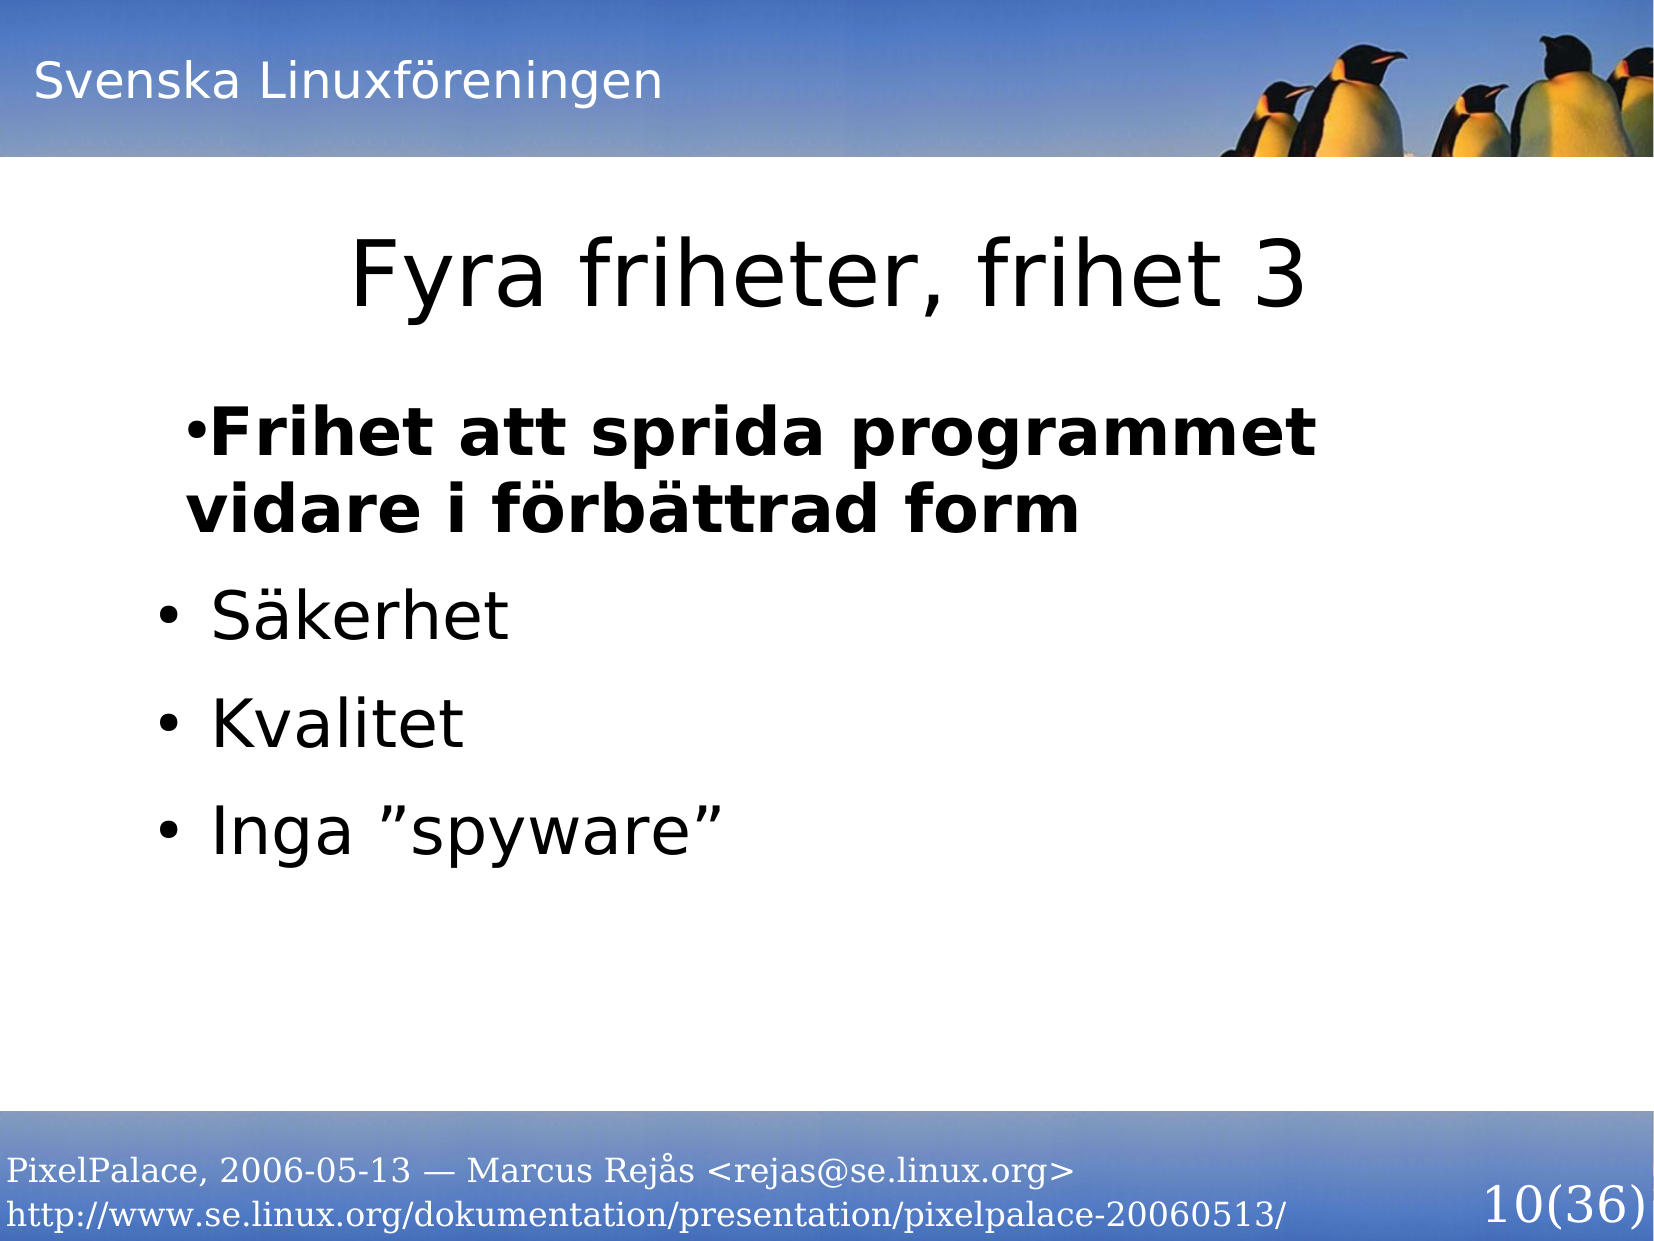

# Fyra friheter, frihet 3
Frihet att sprida programmet vidare i förbättrad form
Säkerhet
Kvalitet
Inga ”spyware”